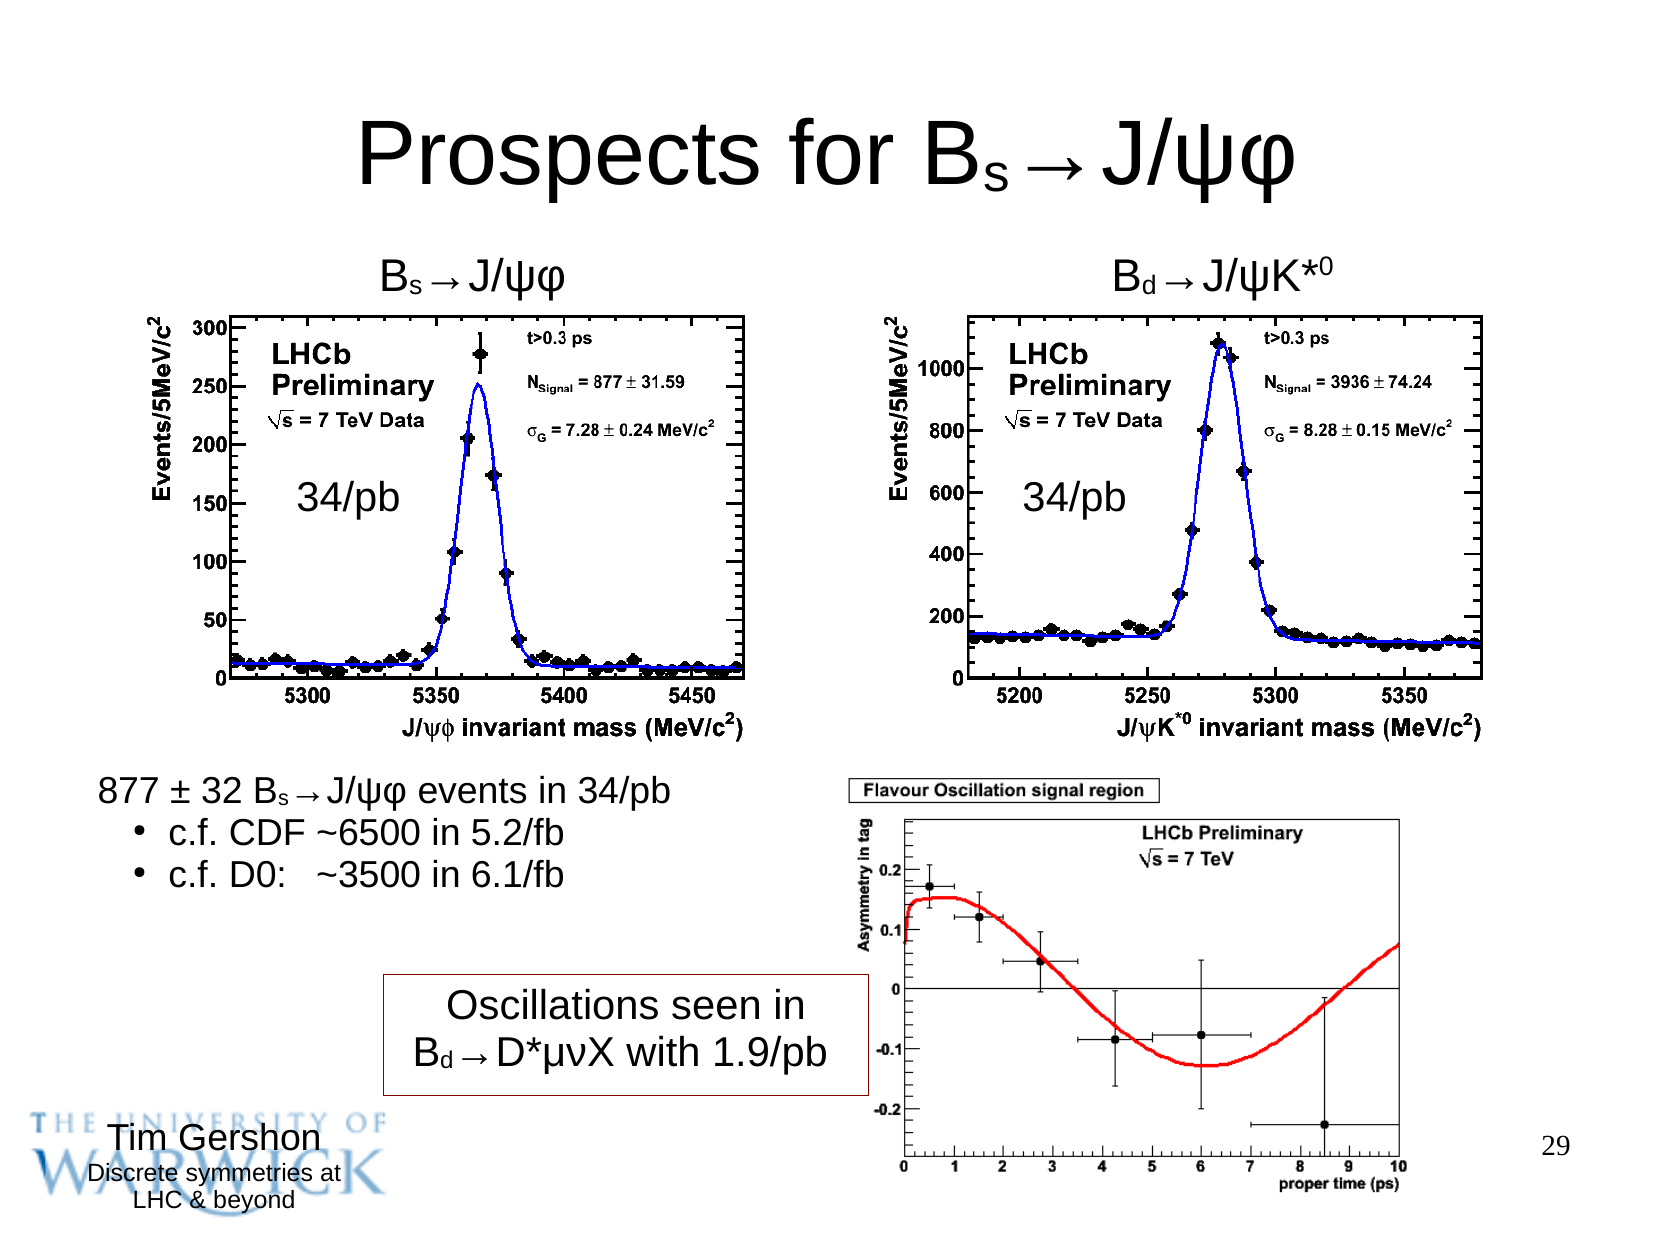

# Prospects for Bs→J/ψφ
Bs→J/ψφ
Bd→J/ψK*0
34/pb
34/pb
877 ± 32 Bs→J/ψφ events in 34/pb
c.f. CDF	~6500 in 5.2/fb
c.f. D0:	~3500 in 6.1/fb
Oscillations seen in Bd→D*μνX with 1.9/pb
Tim Gershon
Discrete symmetries at LHC & beyond
29